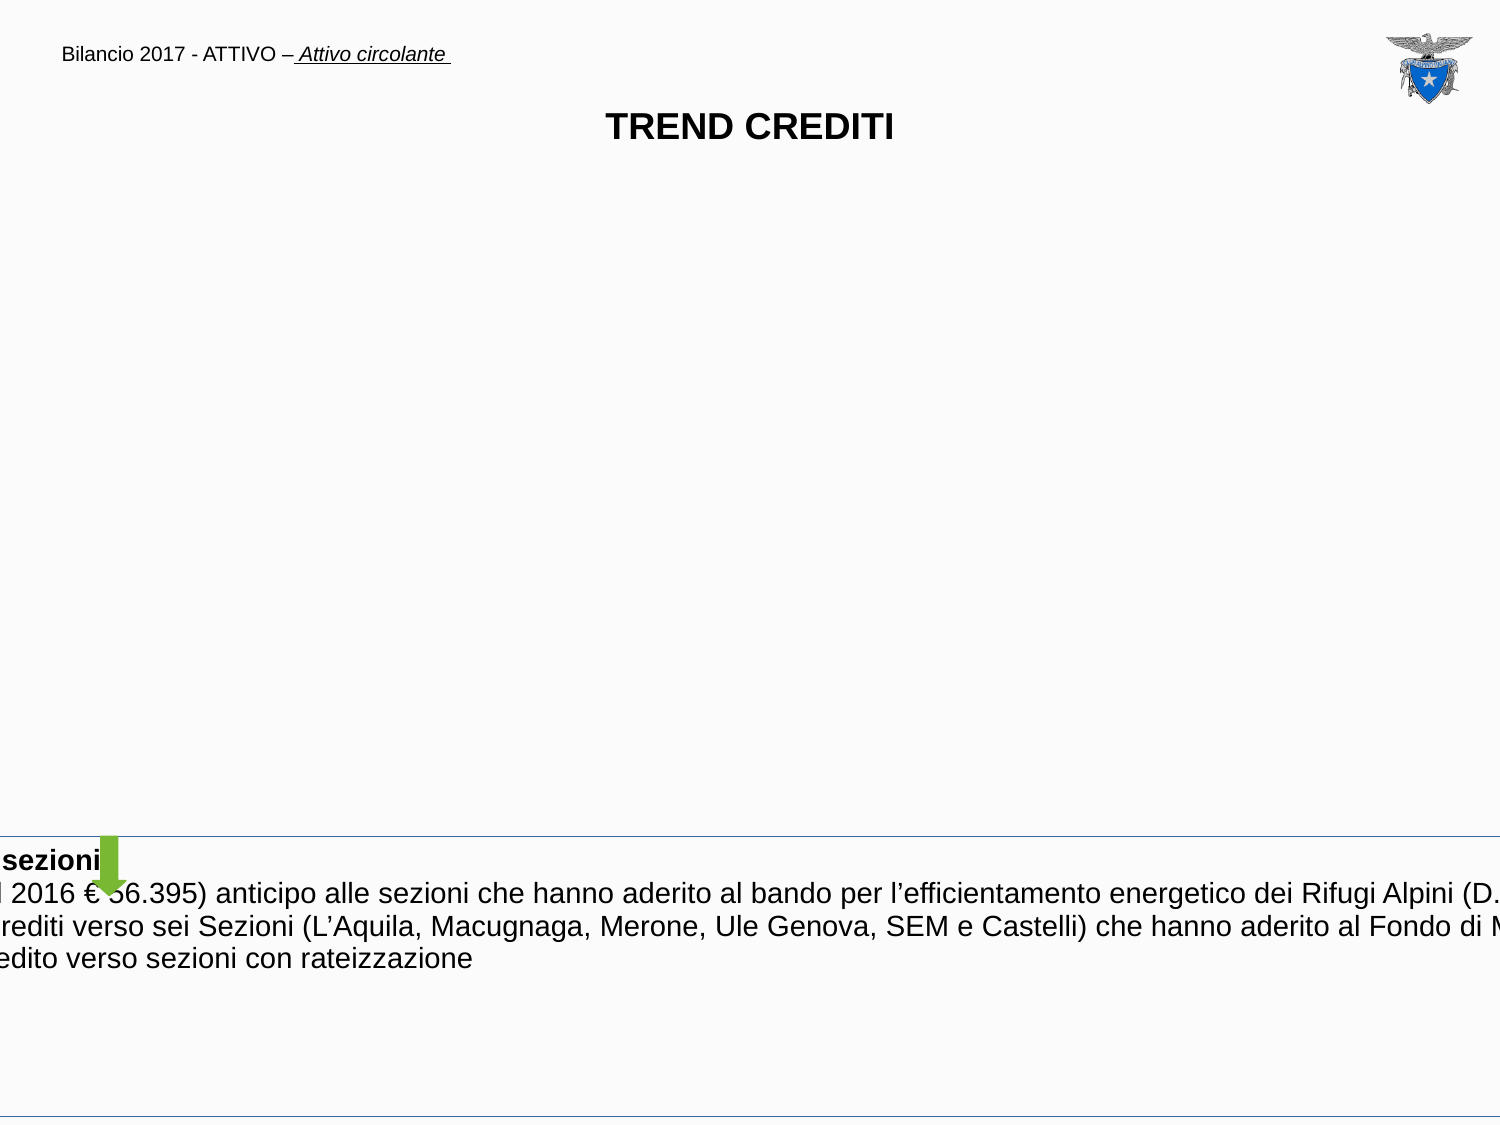

Bilancio 2017 - ATTIVO – Attivo circolante
TREND CREDITI
Crediti Verso sezioni
€ 1.832 (nel 2016 € 56.395) anticipo alle sezioni che hanno aderito al bando per l’efficientamento energetico dei Rifugi Alpini (D.M. 2 agosto 2012)
€ 226.407 crediti verso sei Sezioni (L’Aquila, Macugnaga, Merone, Ule Genova, SEM e Castelli) che hanno aderito al Fondo di Mutualità,
€ 48.328 credito verso sezioni con rateizzazione